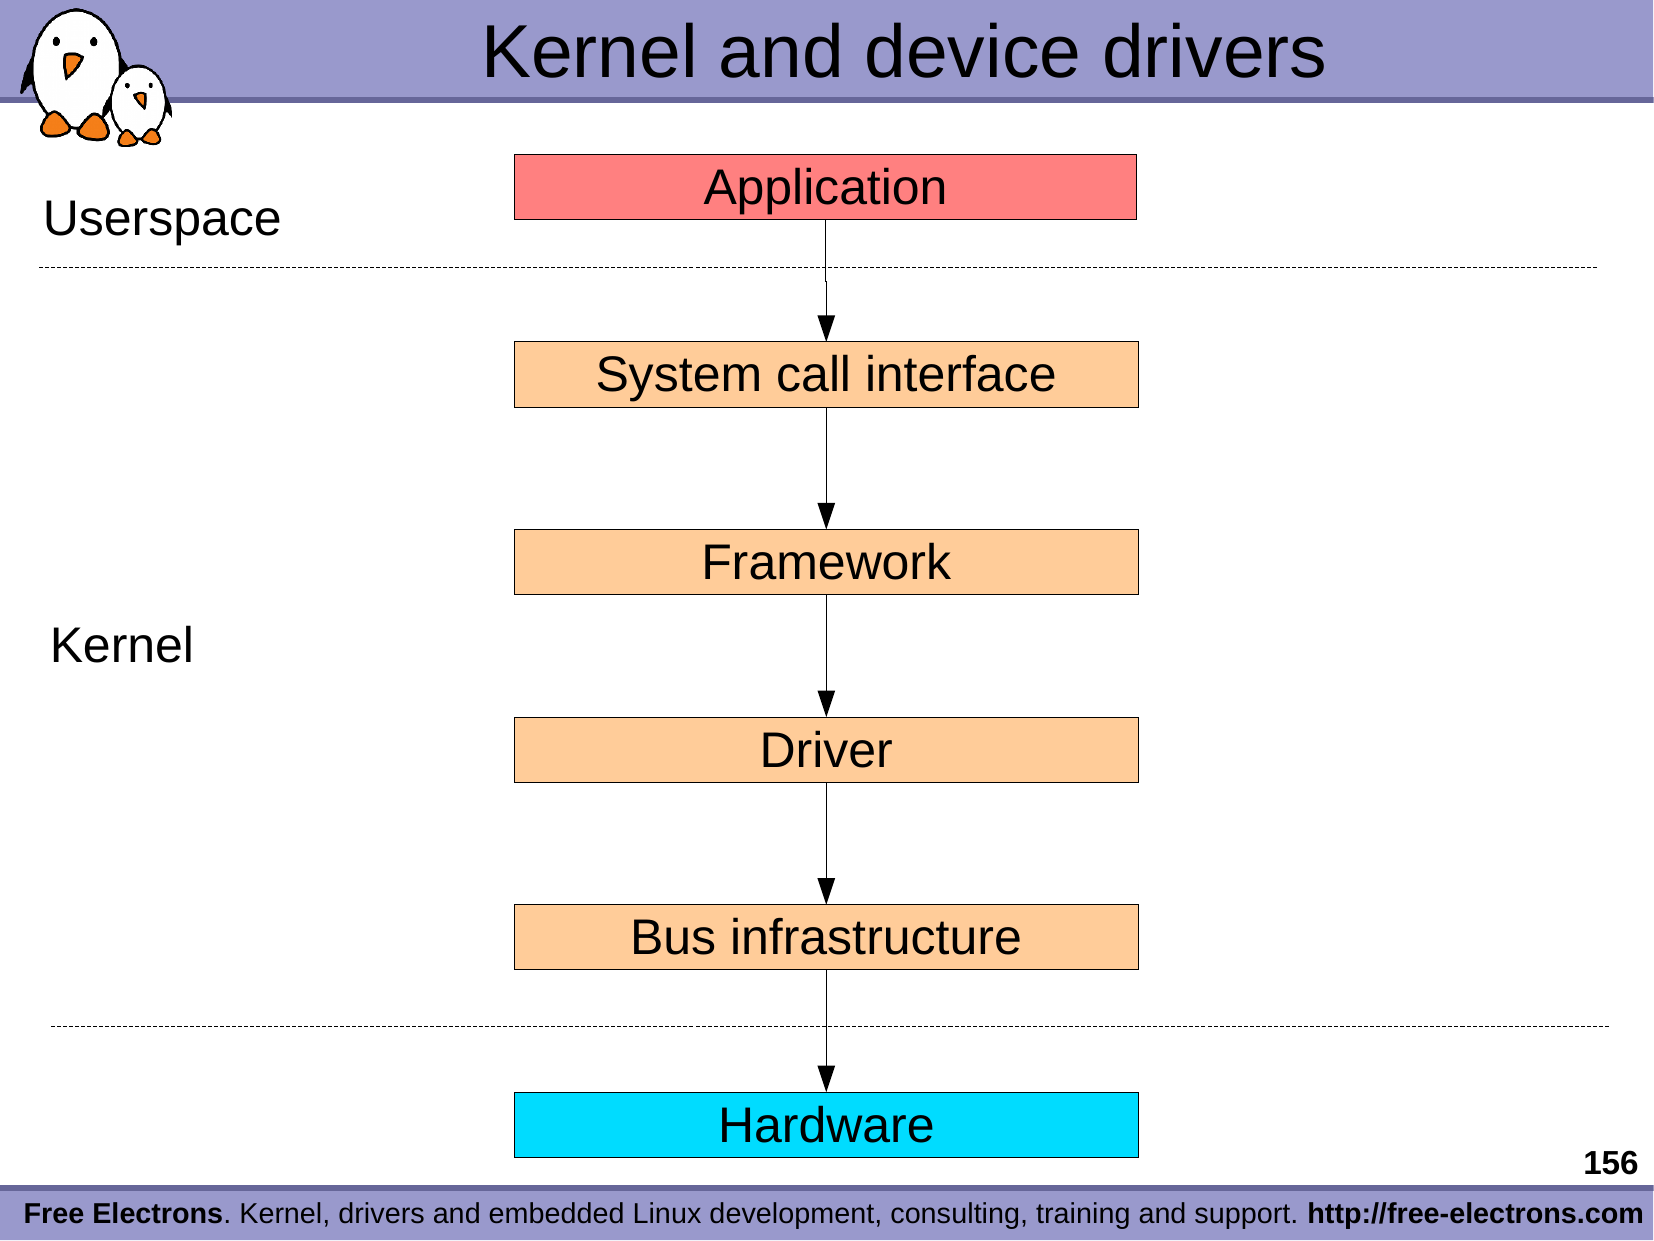

# Kernel and device drivers
Application
Userspace
System call interface
Framework
Kernel
Driver
Bus infrastructure
Hardware